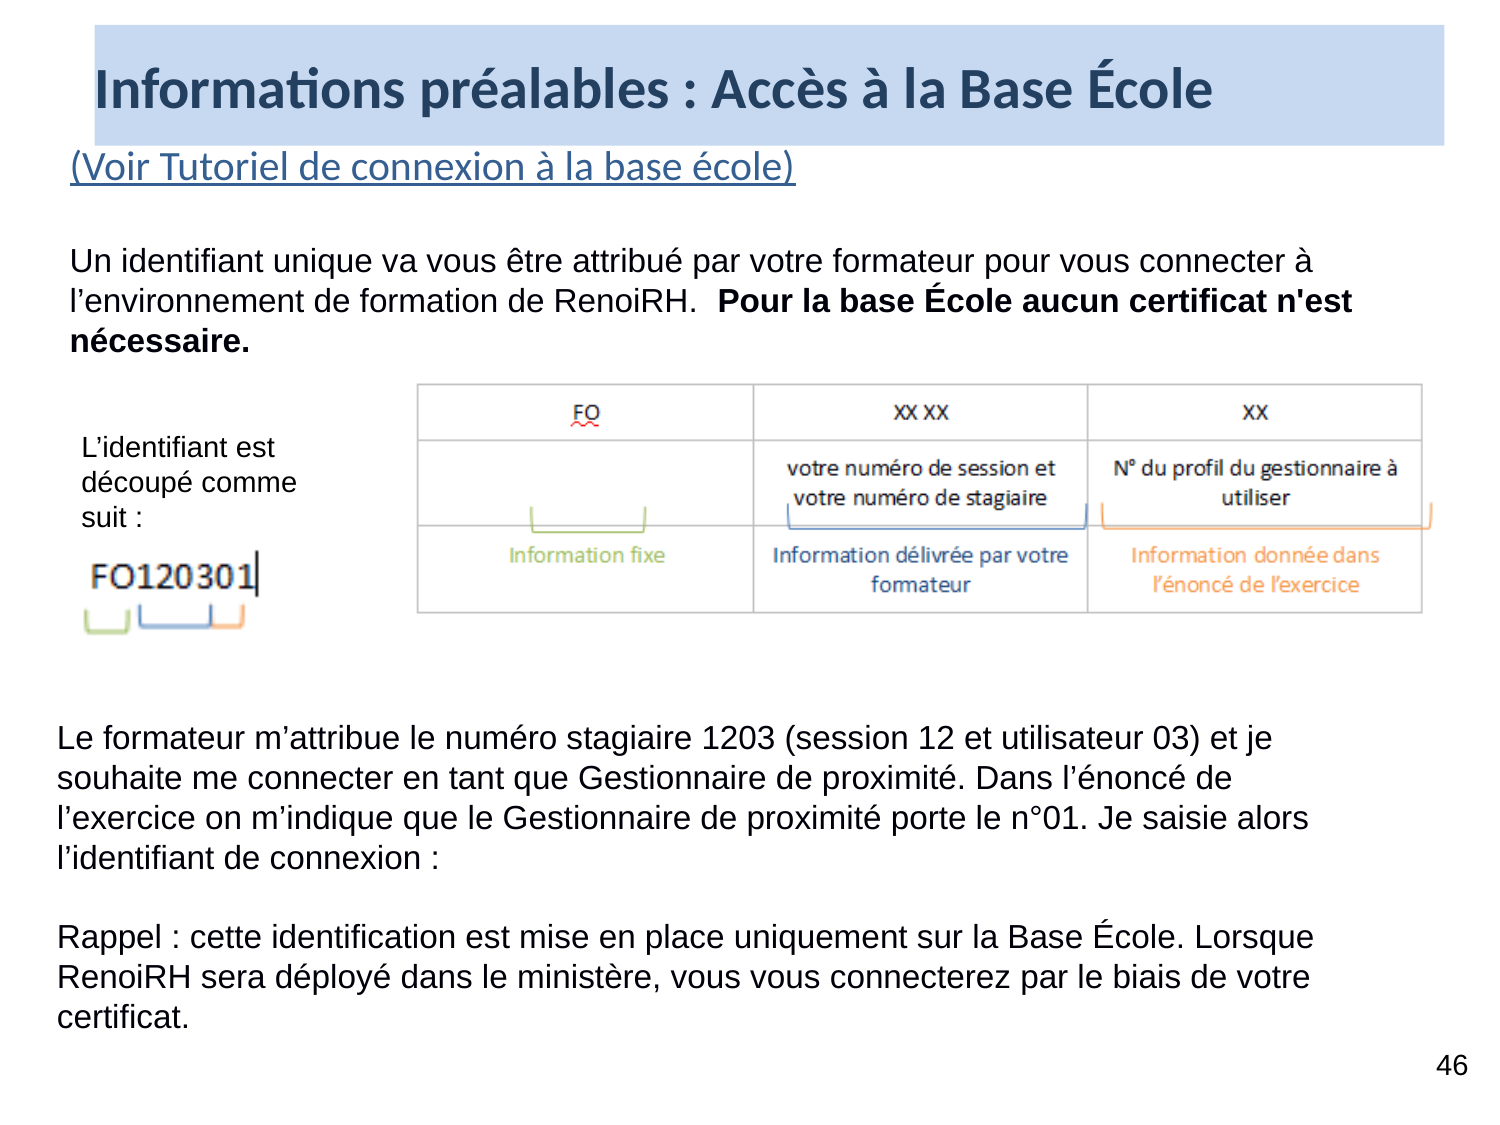

# Informations préalables : Accès à la Base École
(Voir Tutoriel de connexion à la base école)
Un identifiant unique va vous être attribué par votre formateur pour vous connecter à l’environnement de formation de RenoiRH. Pour la base École aucun certificat n'est nécessaire.
L’identifiant est découpé comme suit :
Le formateur m’attribue le numéro stagiaire 1203 (session 12 et utilisateur 03) et je souhaite me connecter en tant que Gestionnaire de proximité. Dans l’énoncé de l’exercice on m’indique que le Gestionnaire de proximité porte le n°01. Je saisie alors l’identifiant de connexion :
Rappel : cette identification est mise en place uniquement sur la Base École. Lorsque RenoiRH sera déployé dans le ministère, vous vous connecterez par le biais de votre certificat.